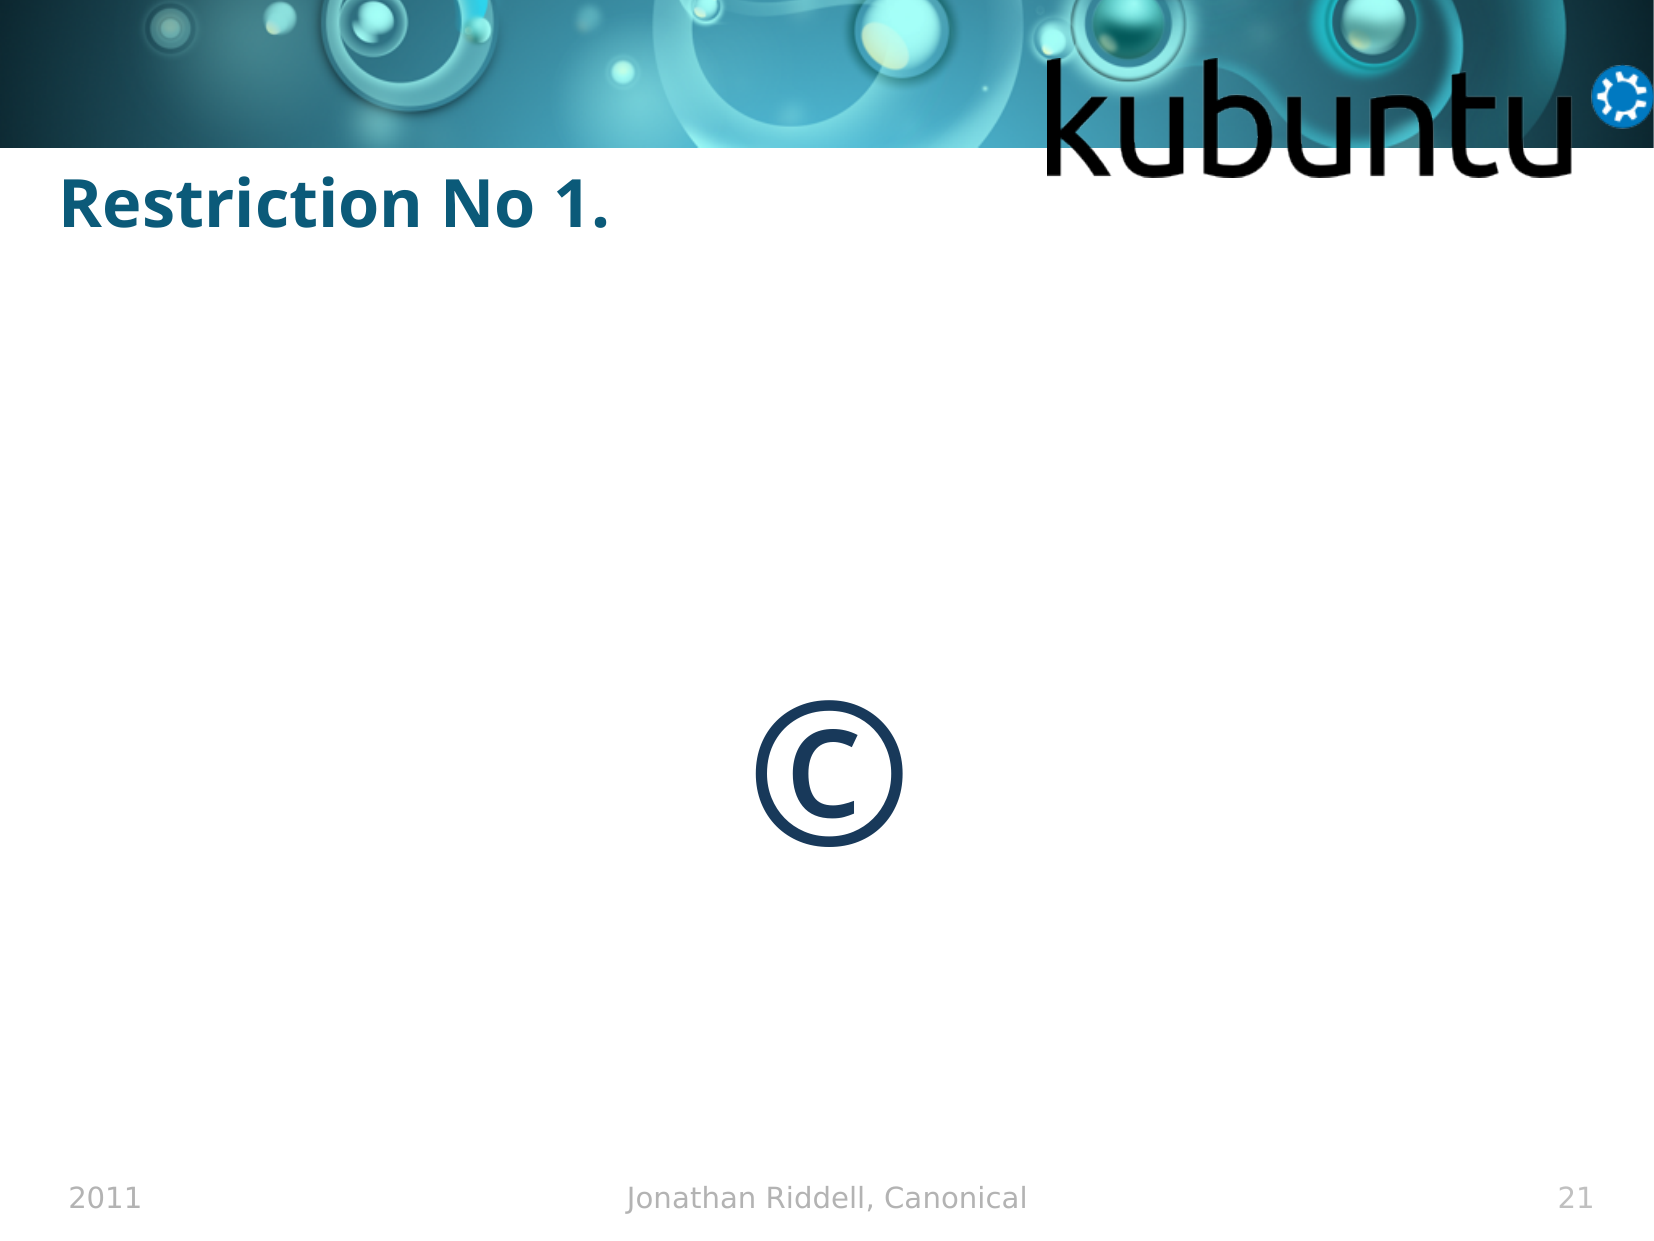

# Restriction No 1.
 ©
Name
www.kde.org
21